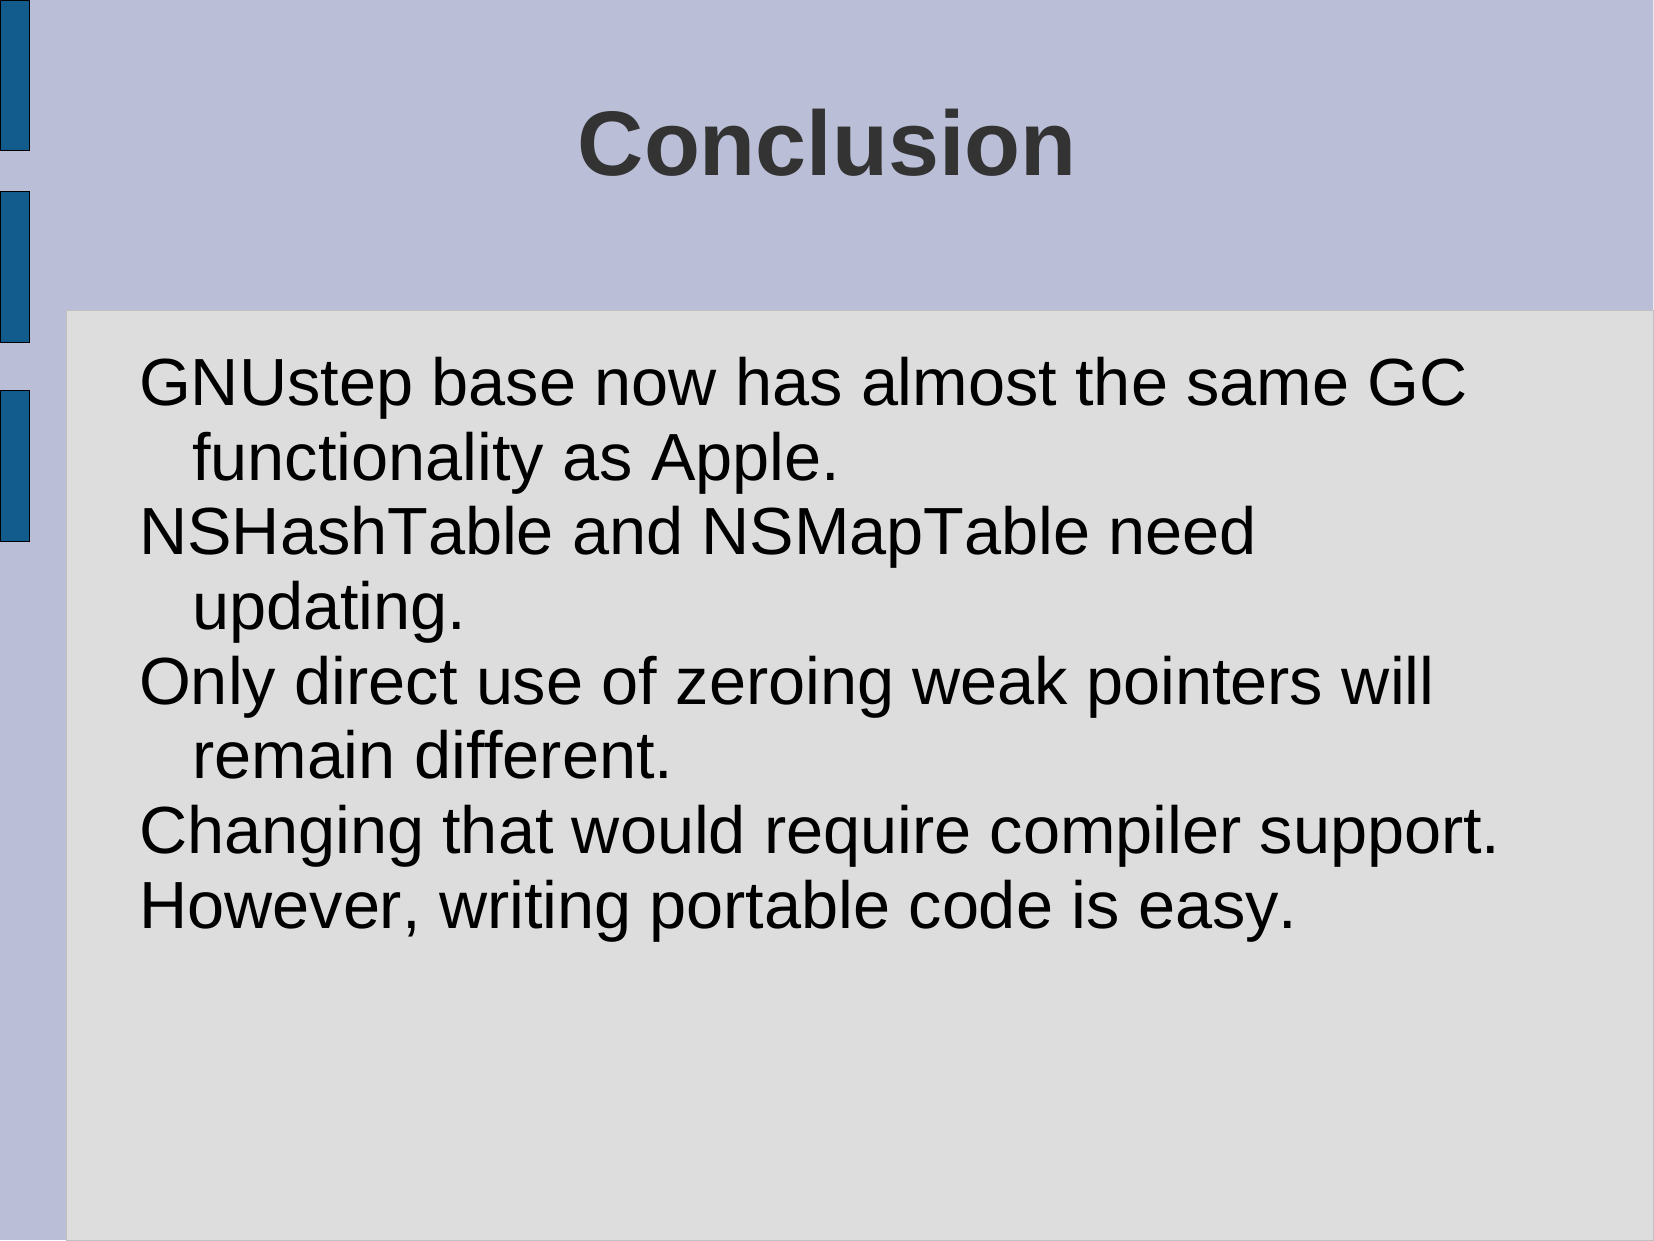

# Conclusion
GNUstep base now has almost the same GC functionality as Apple.
NSHashTable and NSMapTable need updating.
Only direct use of zeroing weak pointers will remain different.
Changing that would require compiler support.
However, writing portable code is easy.